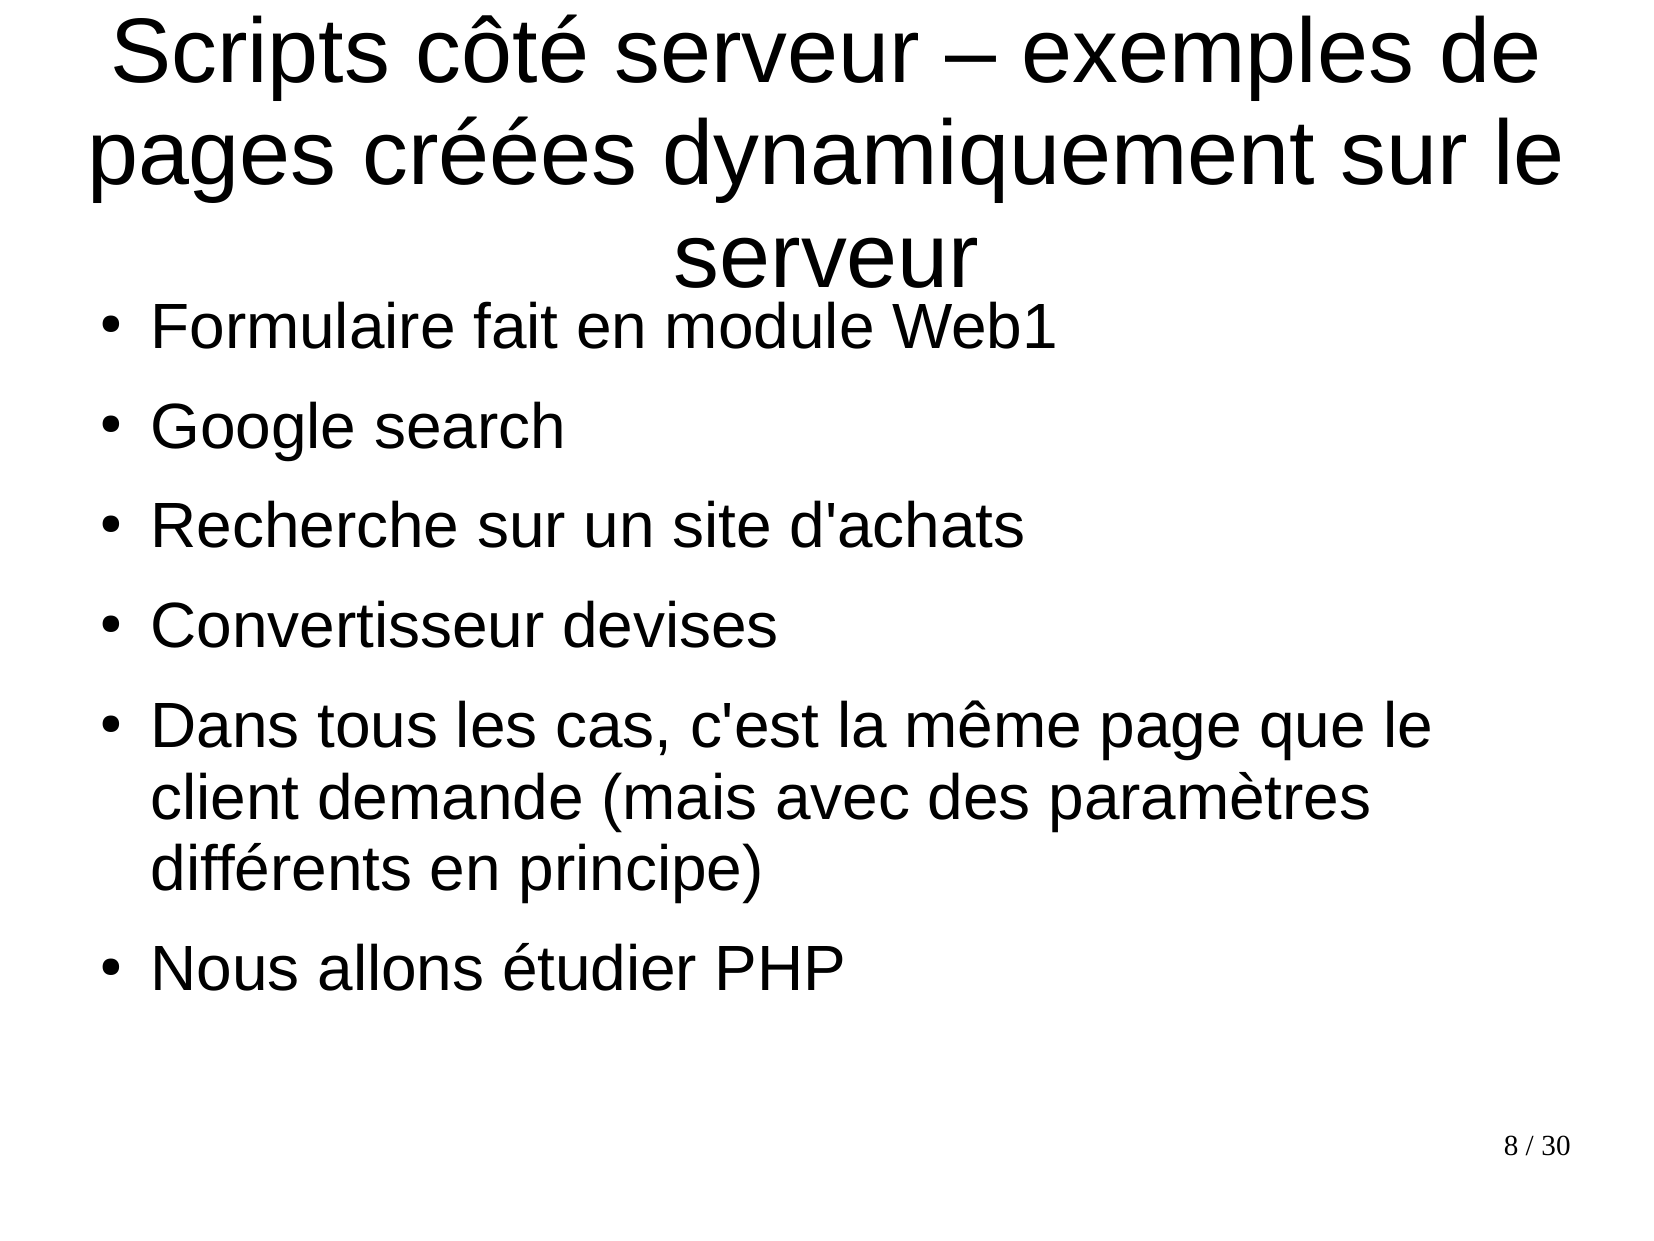

# Scripts côté serveur – exemples de pages créées dynamiquement sur le serveur
Formulaire fait en module Web1
Google search
Recherche sur un site d'achats
Convertisseur devises
Dans tous les cas, c'est la même page que le client demande (mais avec des paramètres différents en principe)
Nous allons étudier PHP
8